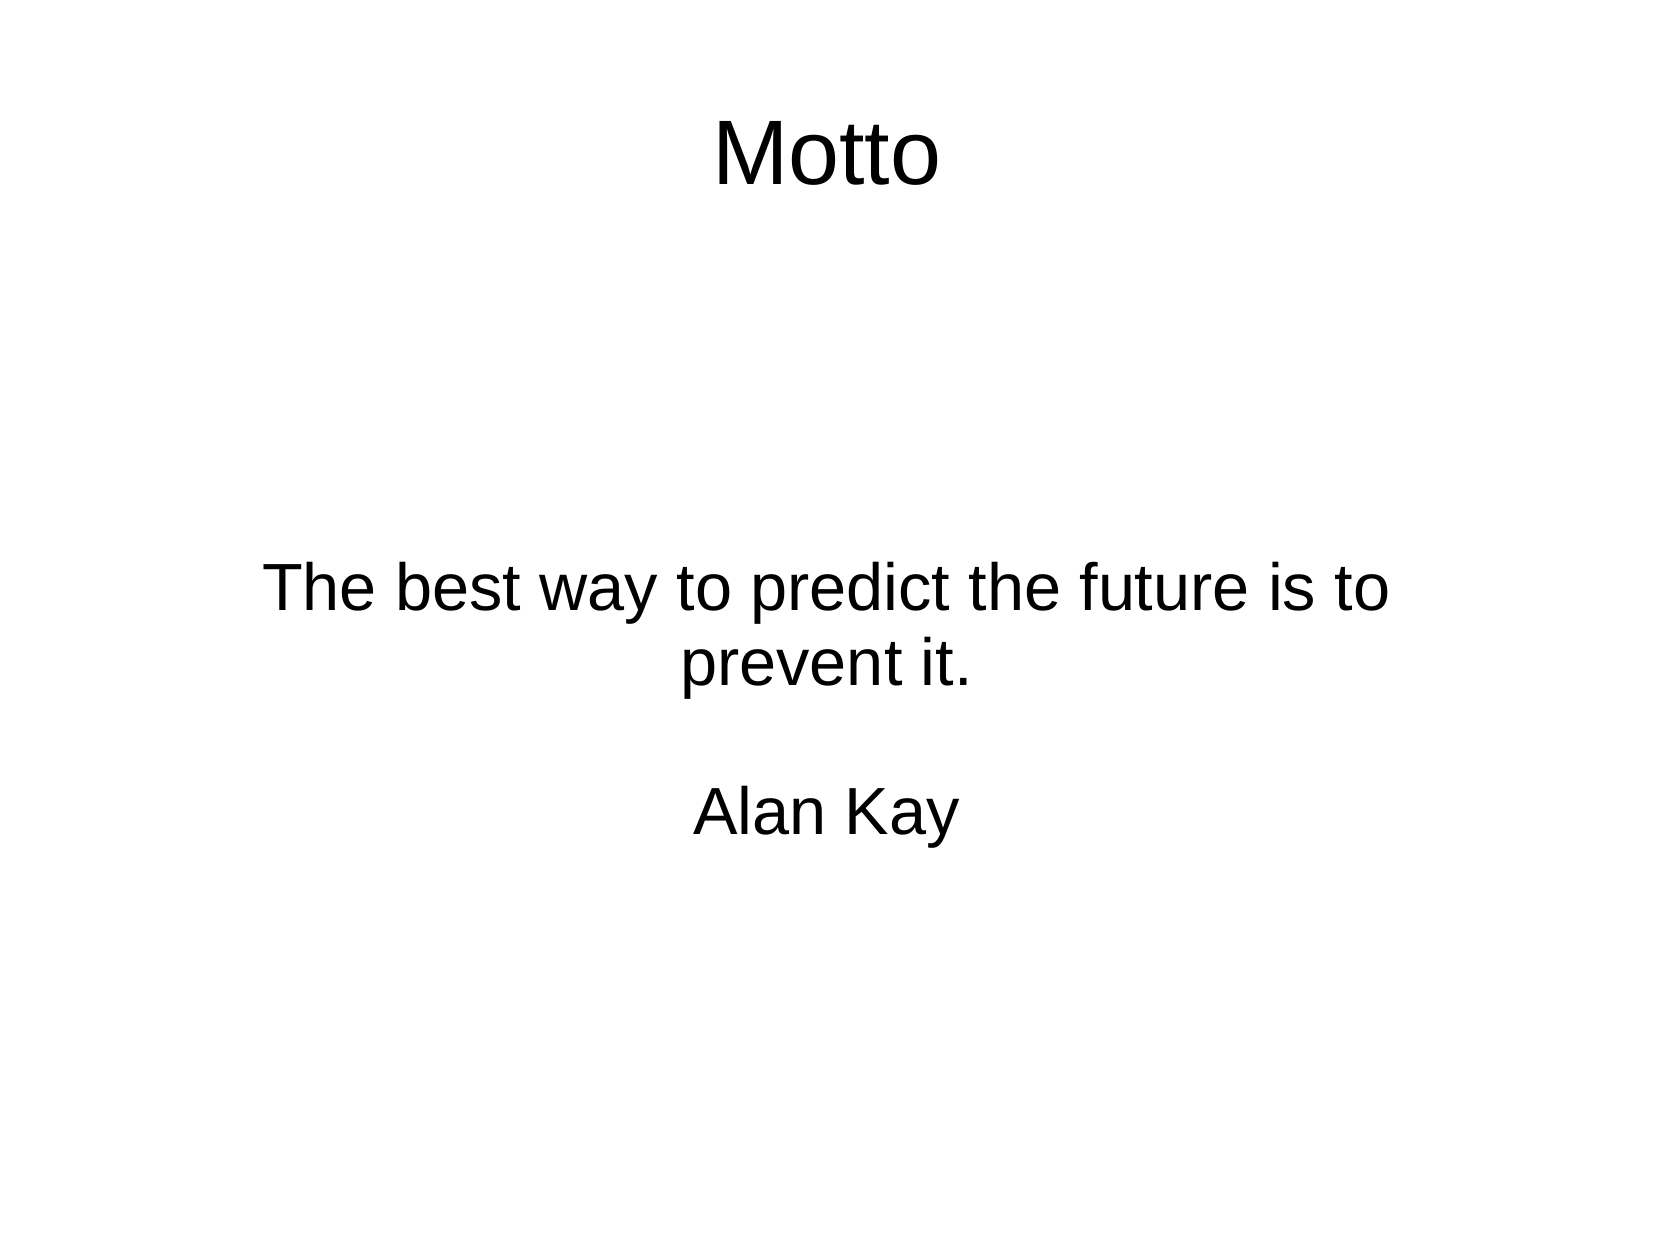

# Motto
The best way to predict the future is to
prevent it.
Alan Kay